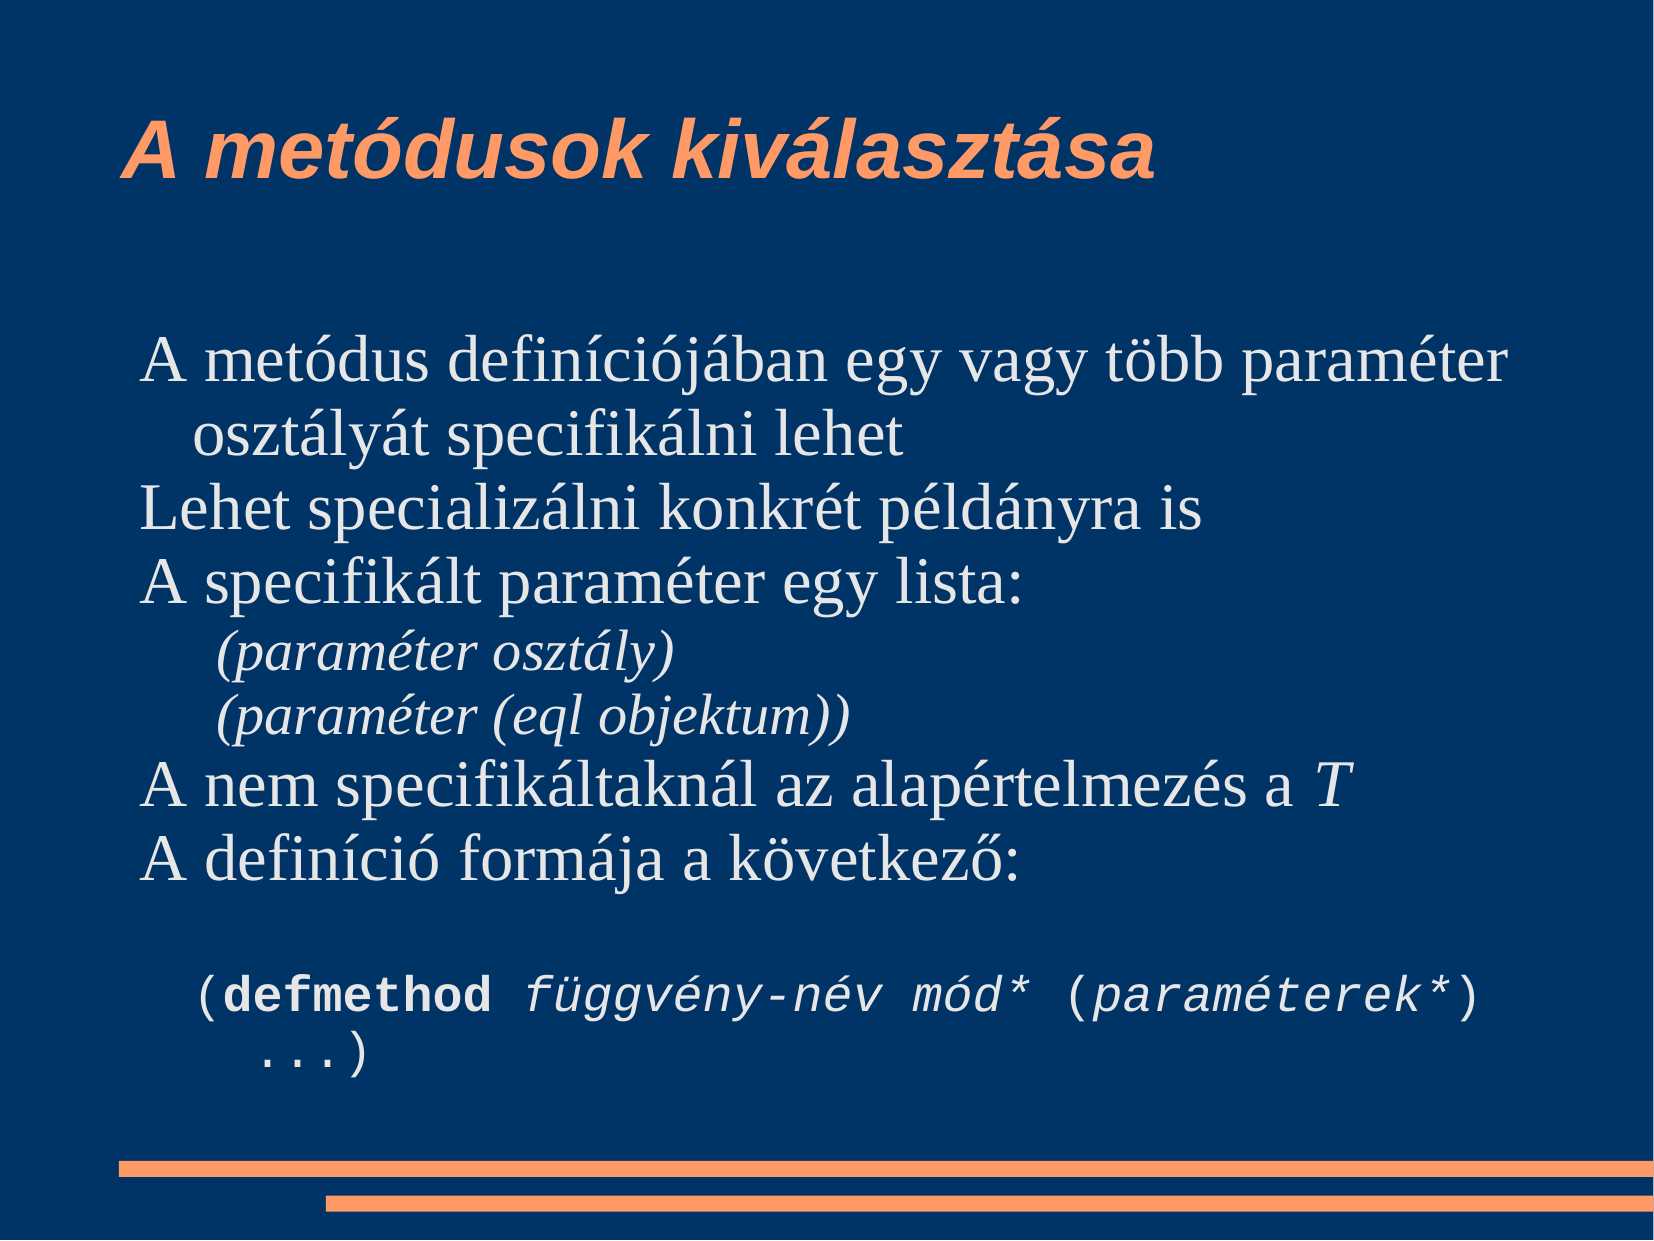

# A metódusok kiválasztása
A metódus definíciójában egy vagy több paraméter osztályát specifikálni lehet
Lehet specializálni konkrét példányra is
A specifikált paraméter egy lista:
(paraméter osztály)
(paraméter (eql objektum))
A nem specifikáltaknál az alapértelmezés a T
A definíció formája a következő:
(defmethod függvény-név mód* (paraméterek*)
 ...)